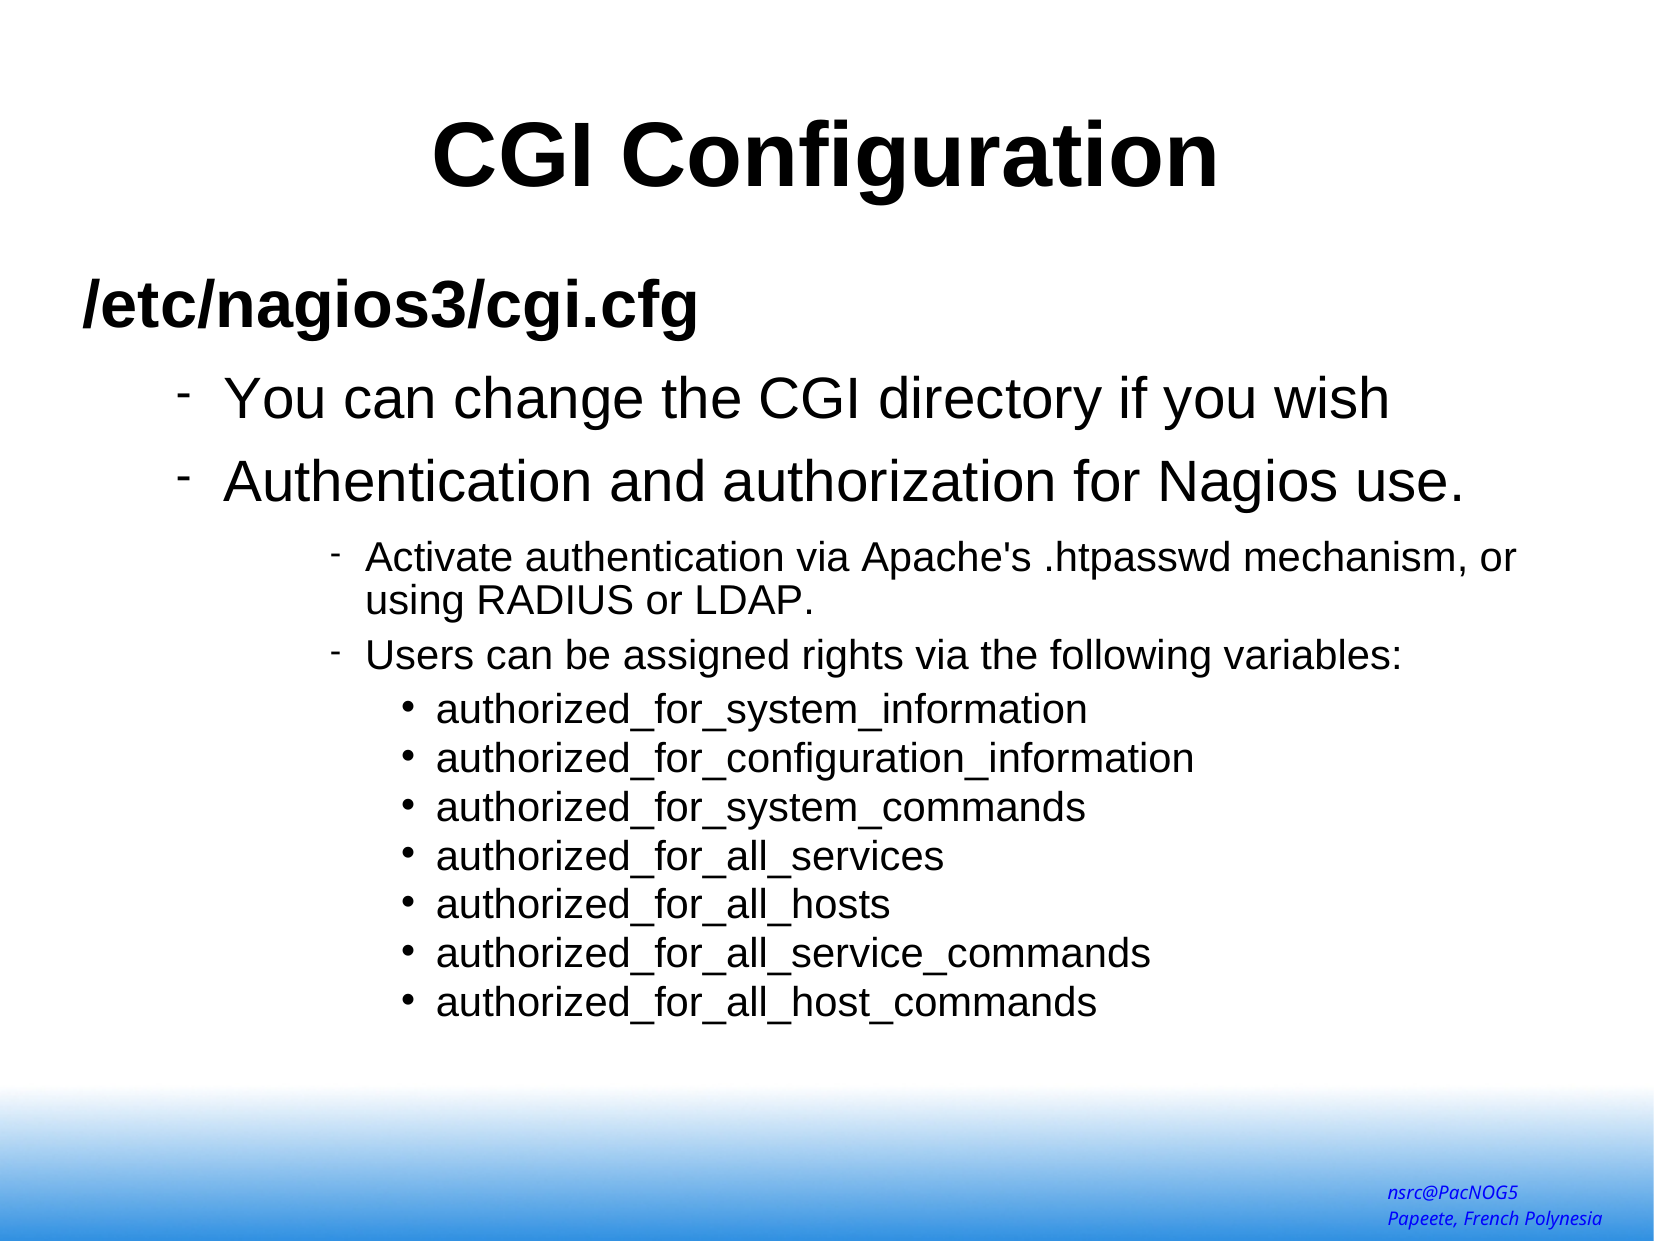

# CGI Configuration
/etc/nagios3/cgi.cfg
You can change the CGI directory if you wish
Authentication and authorization for Nagios use.
Activate authentication via Apache's .htpasswd mechanism, or using RADIUS or LDAP.
Users can be assigned rights via the following variables:
authorized_for_system_information
authorized_for_configuration_information
authorized_for_system_commands
authorized_for_all_services
authorized_for_all_hosts
authorized_for_all_service_commands
authorized_for_all_host_commands